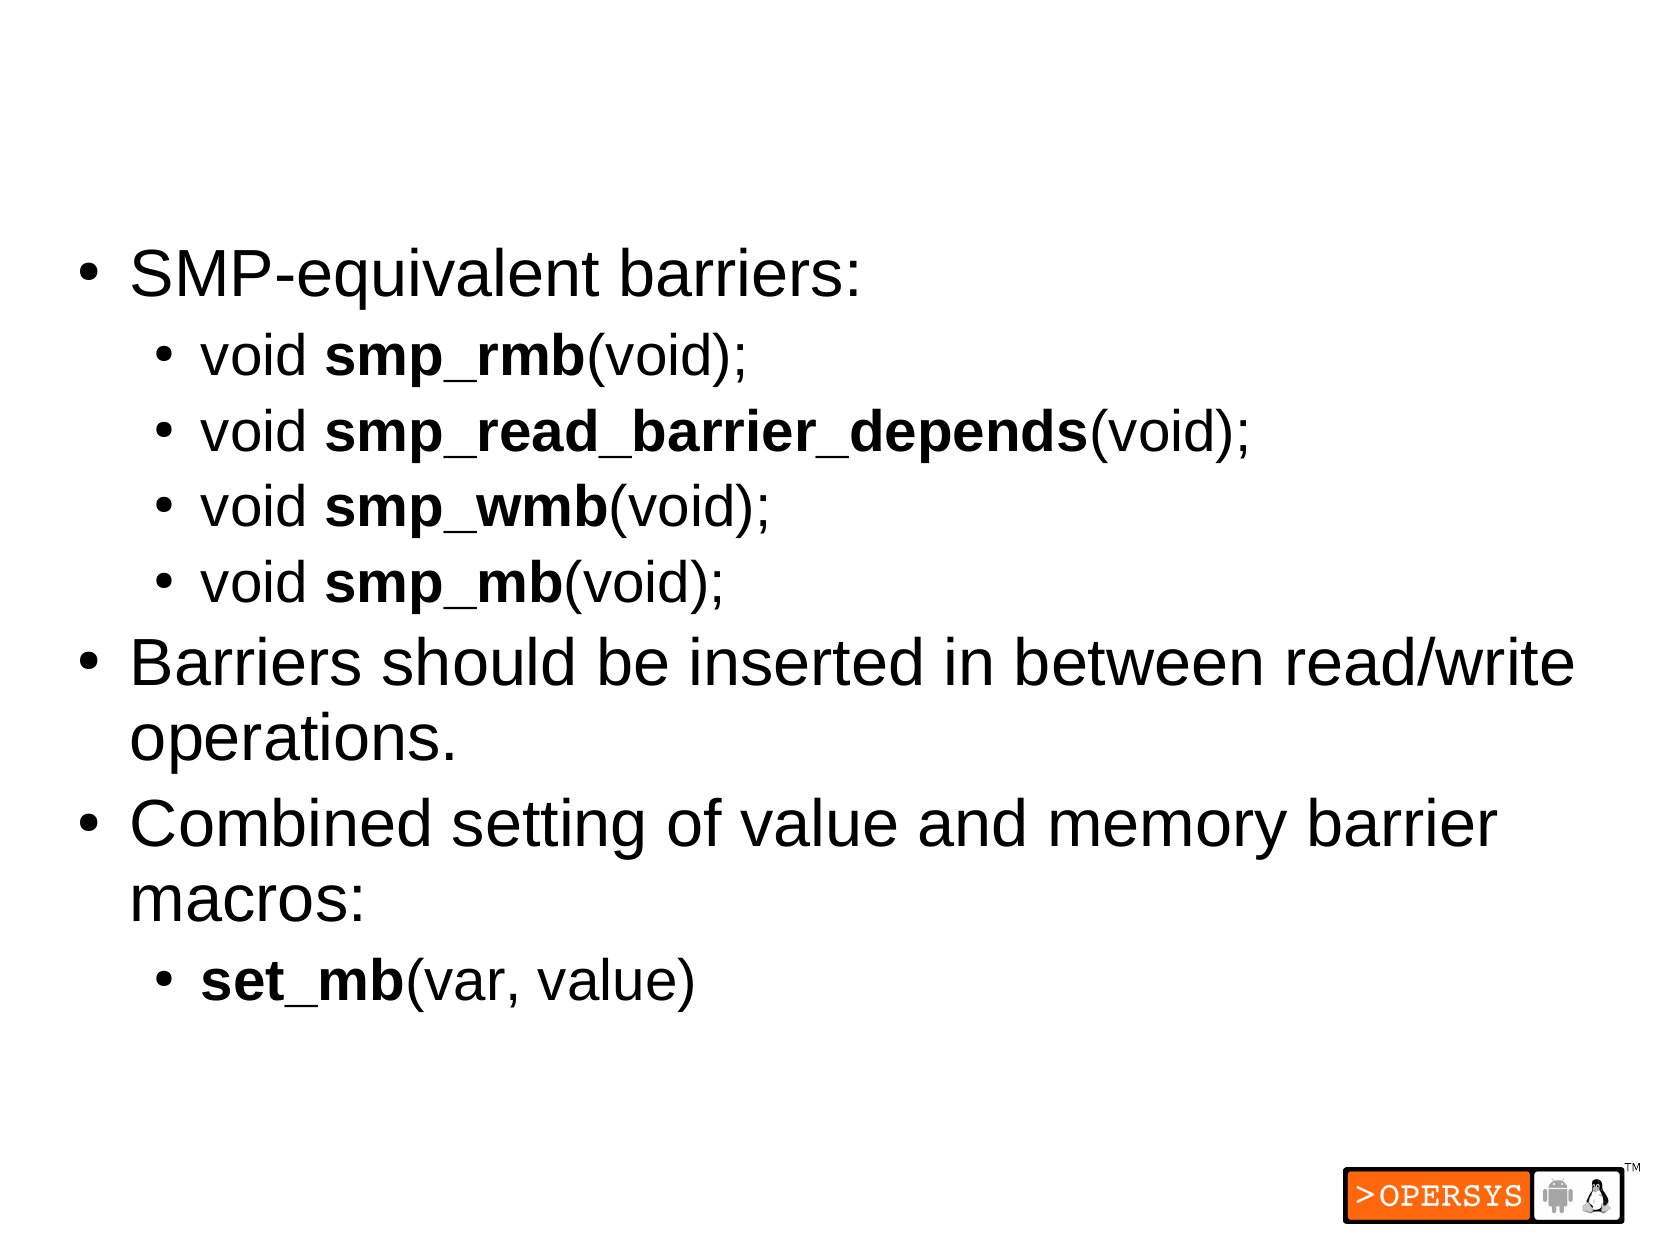

# SMP-equivalent barriers:
void smp_rmb(void);
void smp_read_barrier_depends(void);
void smp_wmb(void);
void smp_mb(void);
Barriers should be inserted in between read/write operations.
Combined setting of value and memory barrier macros:
set_mb(var, value)